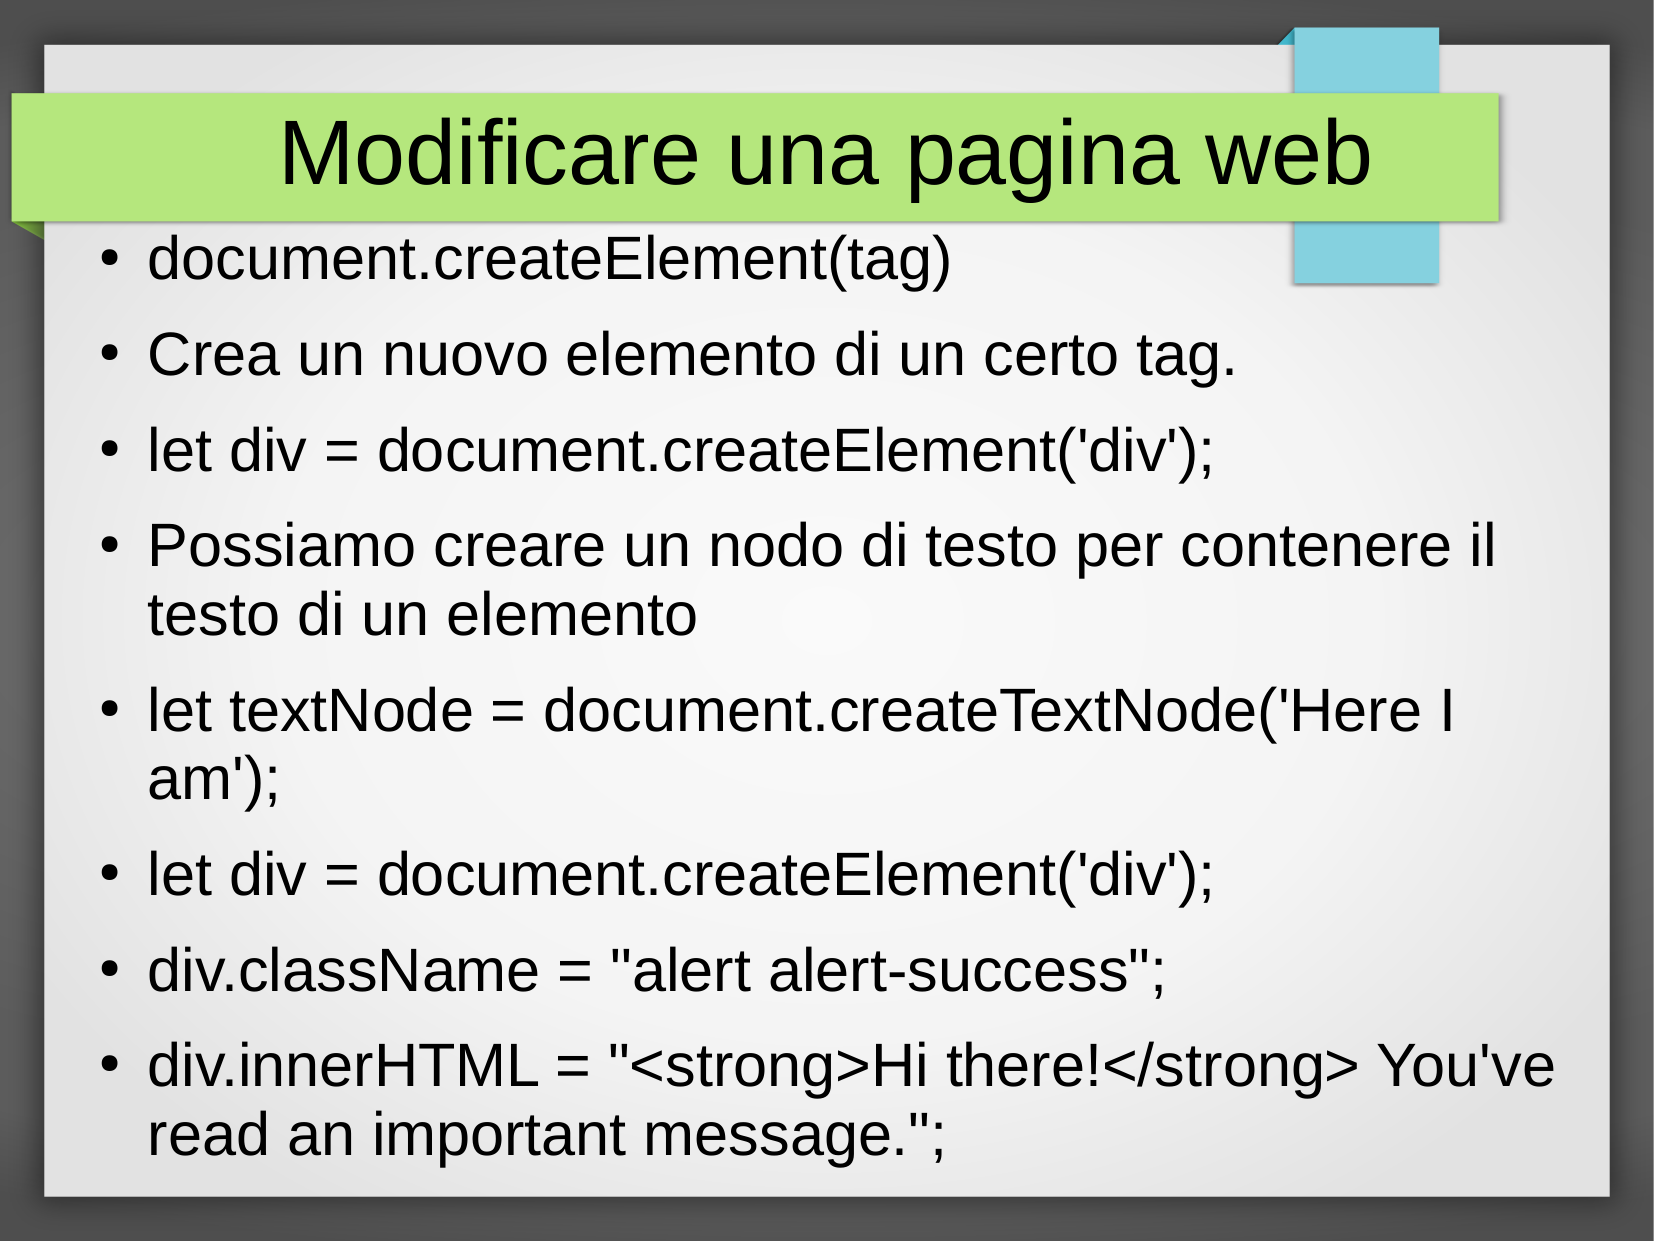

# Modificare una pagina web
document.createElement(tag)
Crea un nuovo elemento di un certo tag.
let div = document.createElement('div');
Possiamo creare un nodo di testo per contenere il testo di un elemento
let textNode = document.createTextNode('Here I am');
let div = document.createElement('div');
div.className = "alert alert-success";
div.innerHTML = "<strong>Hi there!</strong> You've read an important message.";